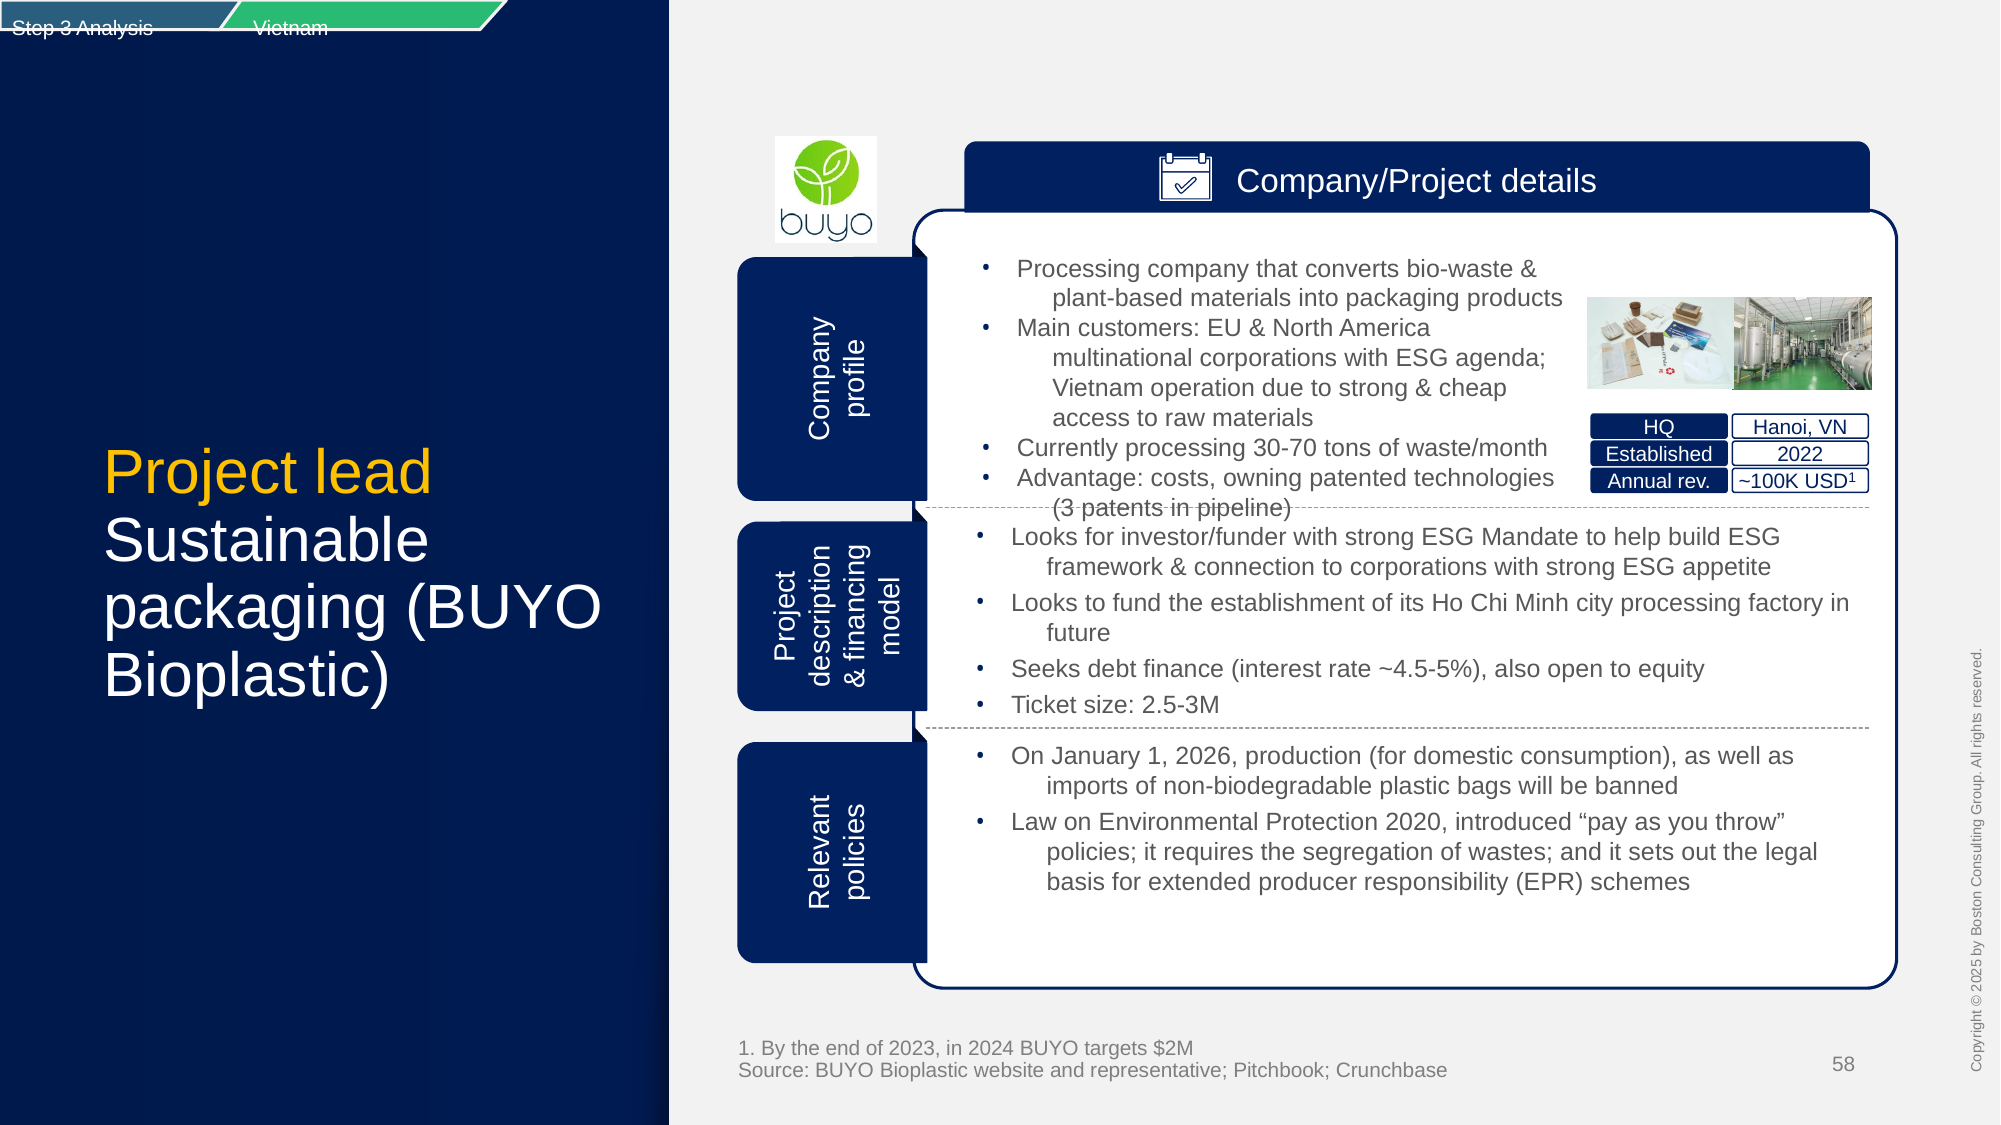

Step 3 Analysis
Vietnam
Company/Project details
Processing company that converts bio-waste & plant-based materials into packaging products
Main customers: EU & North America multinational corporations with ESG agenda; Vietnam operation due to strong & cheap access to raw materials
Currently processing 30-70 tons of waste/month
Advantage: costs, owning patented technologies (3 patents in pipeline)
Company profile
HQ
Established
Annual rev.
Hanoi, VN
# Project lead Sustainable packaging (BUYO Bioplastic)
2022
~100K USD1
Looks for investor/funder with strong ESG Mandate to help build ESG framework & connection to corporations with strong ESG appetite
Looks to fund the establishment of its Ho Chi Minh city processing factory in future
Seeks debt finance (interest rate ~4.5-5%), also open to equity
Ticket size: 2.5-3M
Project description & financing model
On January 1, 2026, production (for domestic consumption), as well as imports of non-biodegradable plastic bags will be banned
Law on Environmental Protection 2020, introduced “pay as you throw” policies; it requires the segregation of wastes; and it sets out the legal basis for extended producer responsibility (EPR) schemes
Relevant policies
1. By the end of 2023, in 2024 BUYO targets $2M
Source: BUYO Bioplastic website and representative; Pitchbook; Crunchbase